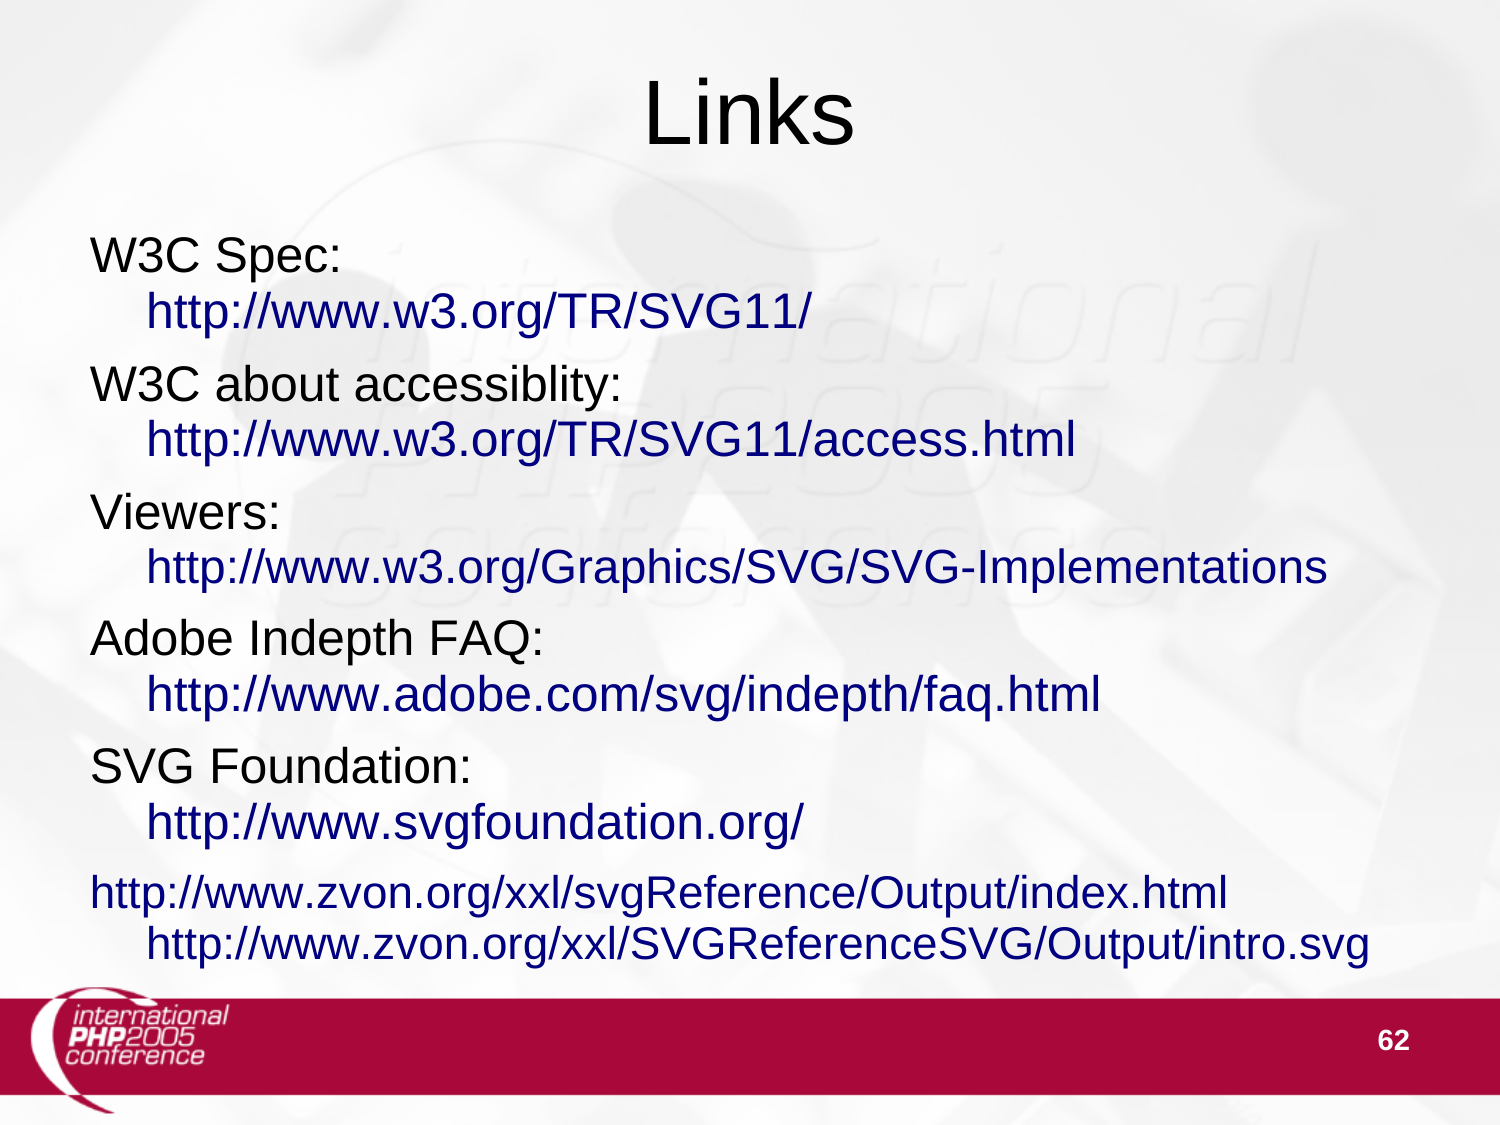

# Links
W3C Spec:
http://www.w3.org/TR/SVG11/
W3C about accessiblity: http://www.w3.org/TR/SVG11/access.html
Viewers:
http://www.w3.org/Graphics/SVG/SVG-Implementations
Adobe Indepth FAQ: http://www.adobe.com/svg/indepth/faq.html
SVG Foundation:
http://www.svgfoundation.org/
http://www.zvon.org/xxl/svgReference/Output/index.html
http://www.zvon.org/xxl/SVGReferenceSVG/Output/intro.svg
62